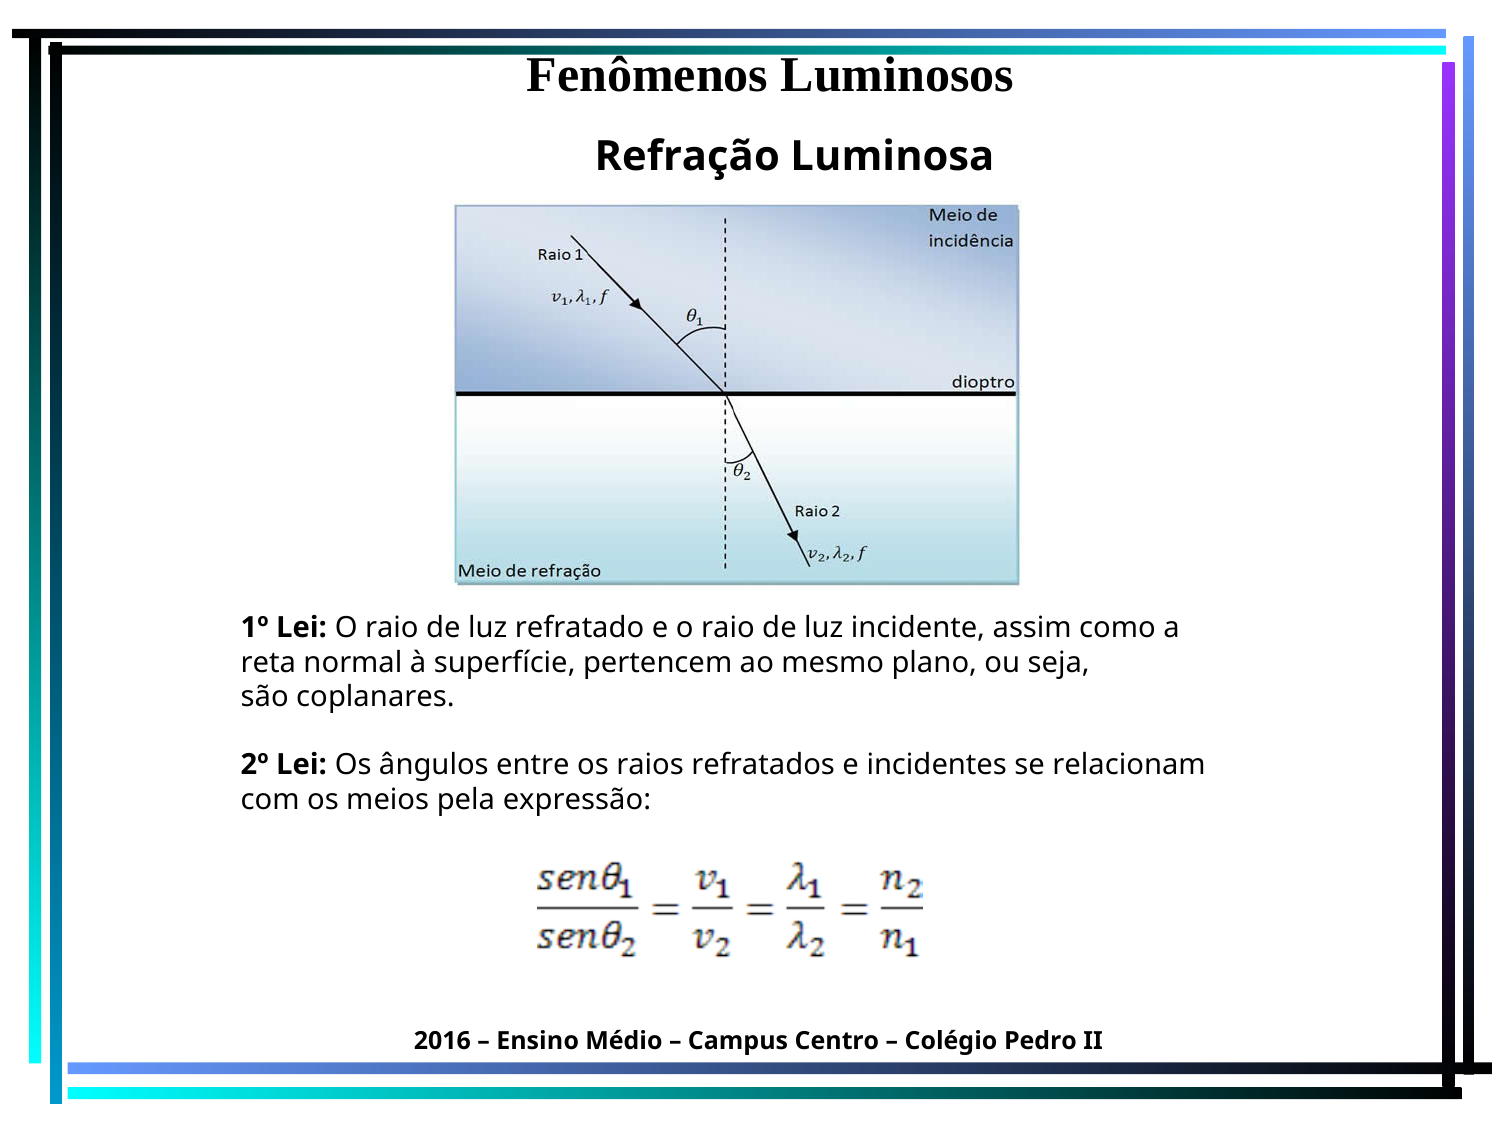

# Fenômenos Luminosos
Refração Luminosa
1º Lei: O raio de luz refratado e o raio de luz incidente, assim como a
reta normal à superfície, pertencem ao mesmo plano, ou seja,
são coplanares.
2º Lei: Os ângulos entre os raios refratados e incidentes se relacionam
com os meios pela expressão:
2016 – Ensino Médio – Campus Centro – Colégio Pedro II